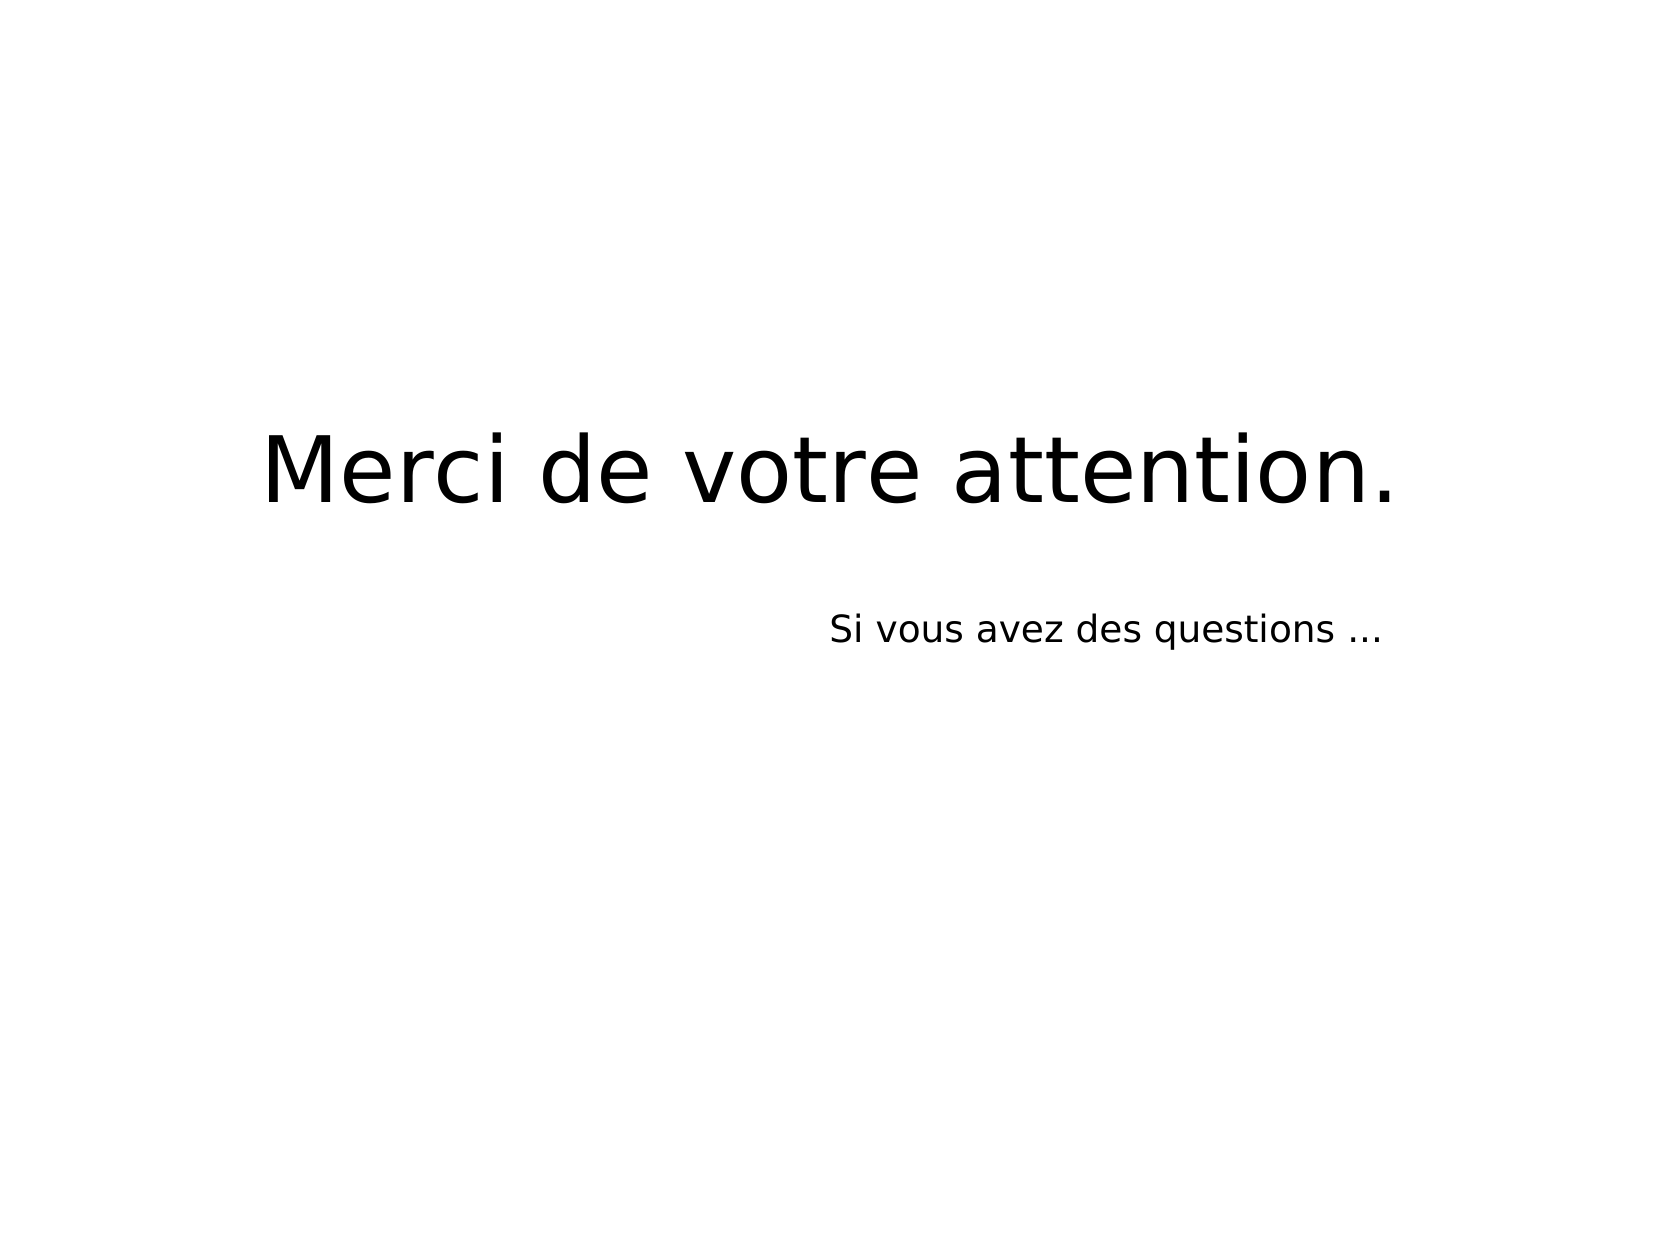

# Merci de votre attention.
Si vous avez des questions ...